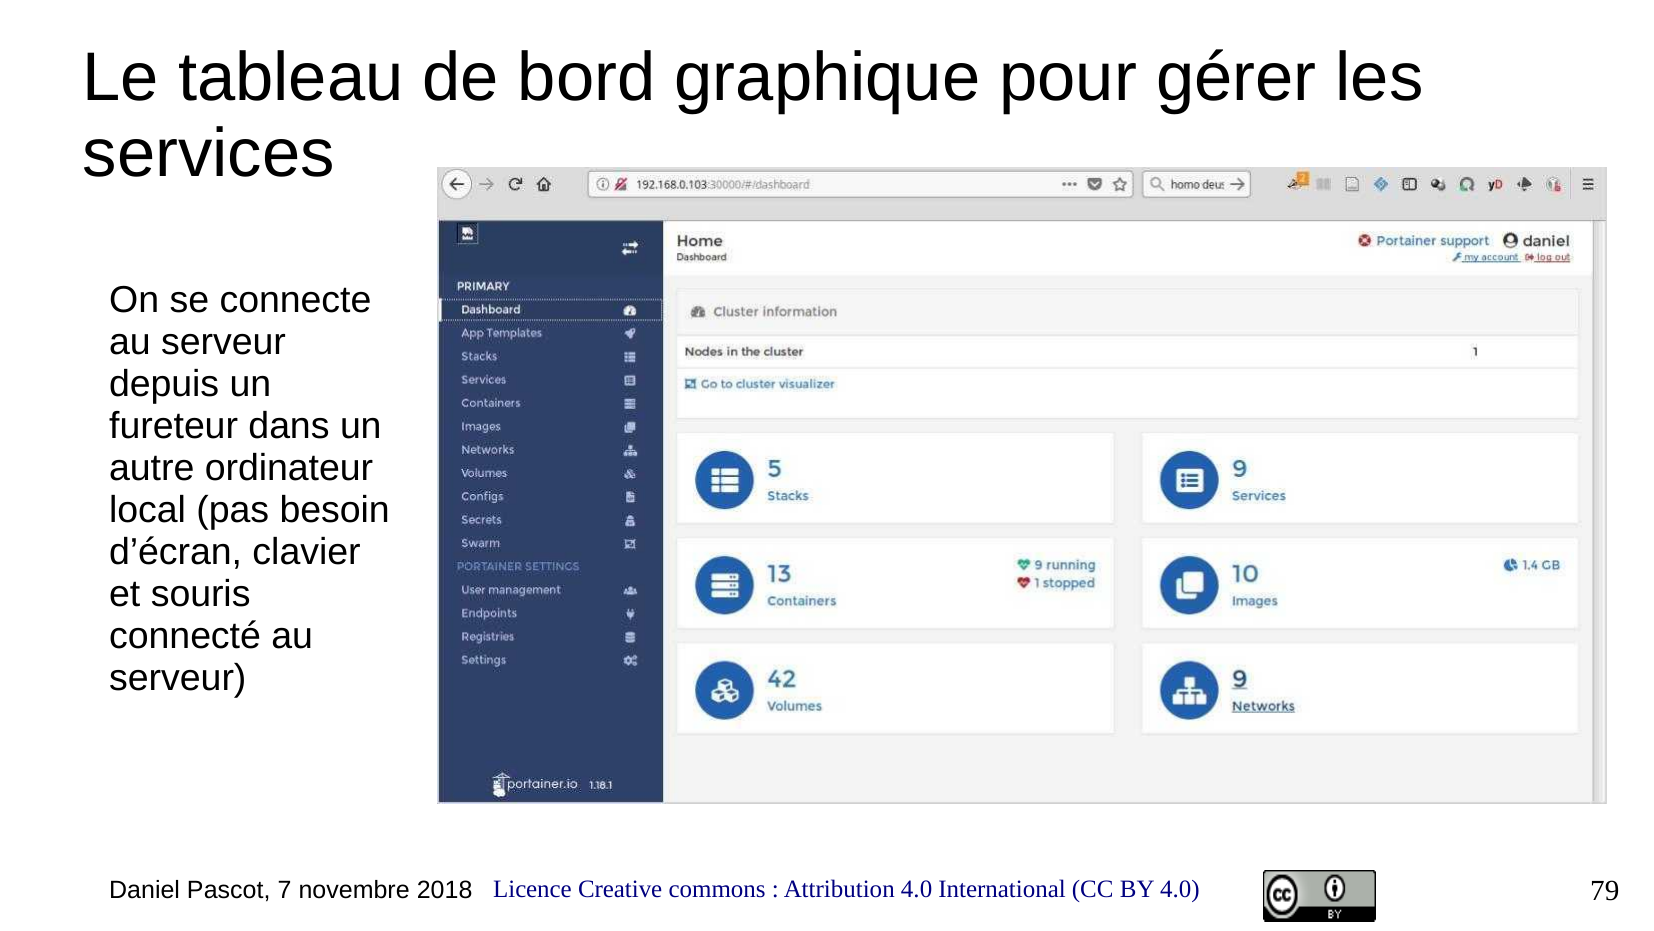

# Le tableau de bord graphique pour gérer les services
On se connecte au serveur depuis un fureteur dans un autre ordinateur local (pas besoin d’écran, clavier et souris connecté au serveur)
79